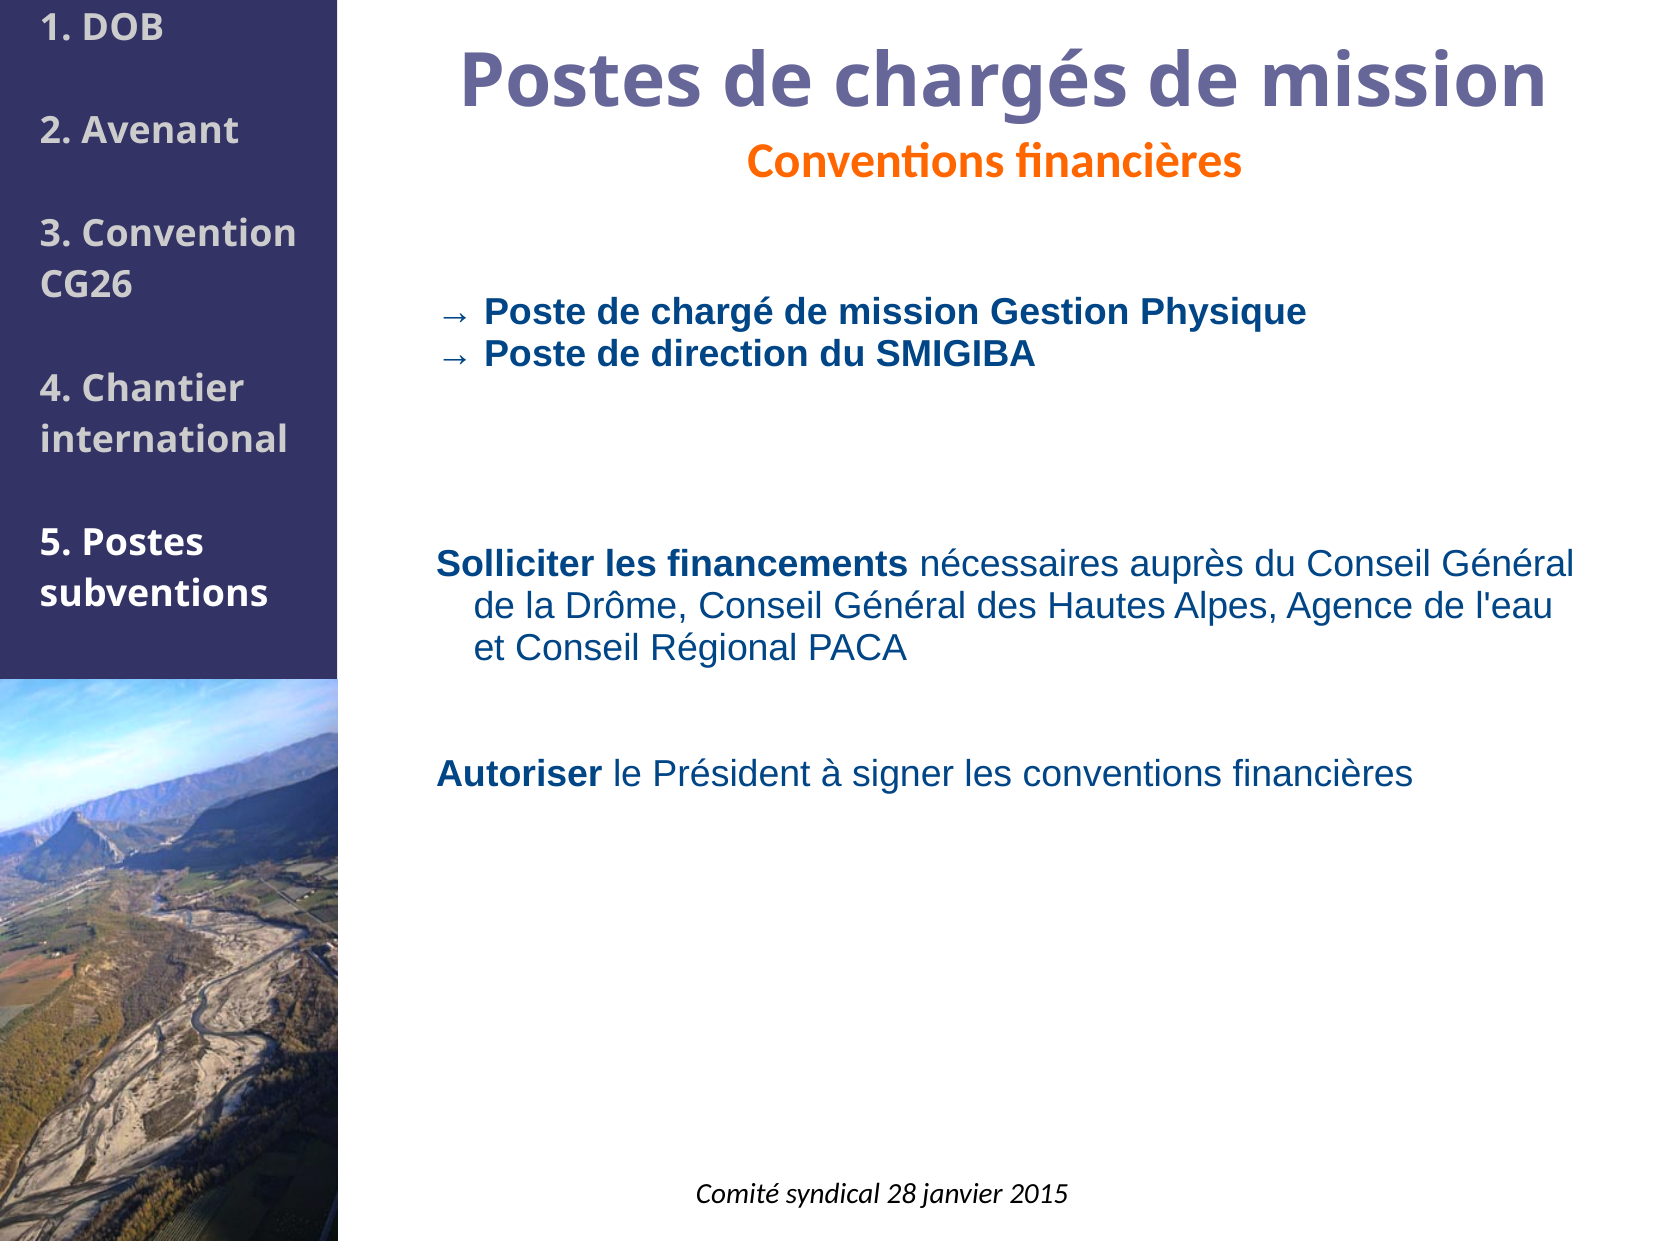

1. DOB
2. Avenant
3. Convention CG26
4. Chantier international
5. Postes subventions
6. Natura
Postes de chargés de mission
Conventions financières
→ Poste de chargé de mission Gestion Physique
→ Poste de direction du SMIGIBA
Solliciter les financements nécessaires auprès du Conseil Général de la Drôme, Conseil Général des Hautes Alpes, Agence de l'eau et Conseil Régional PACA
Autoriser le Président à signer les conventions financières